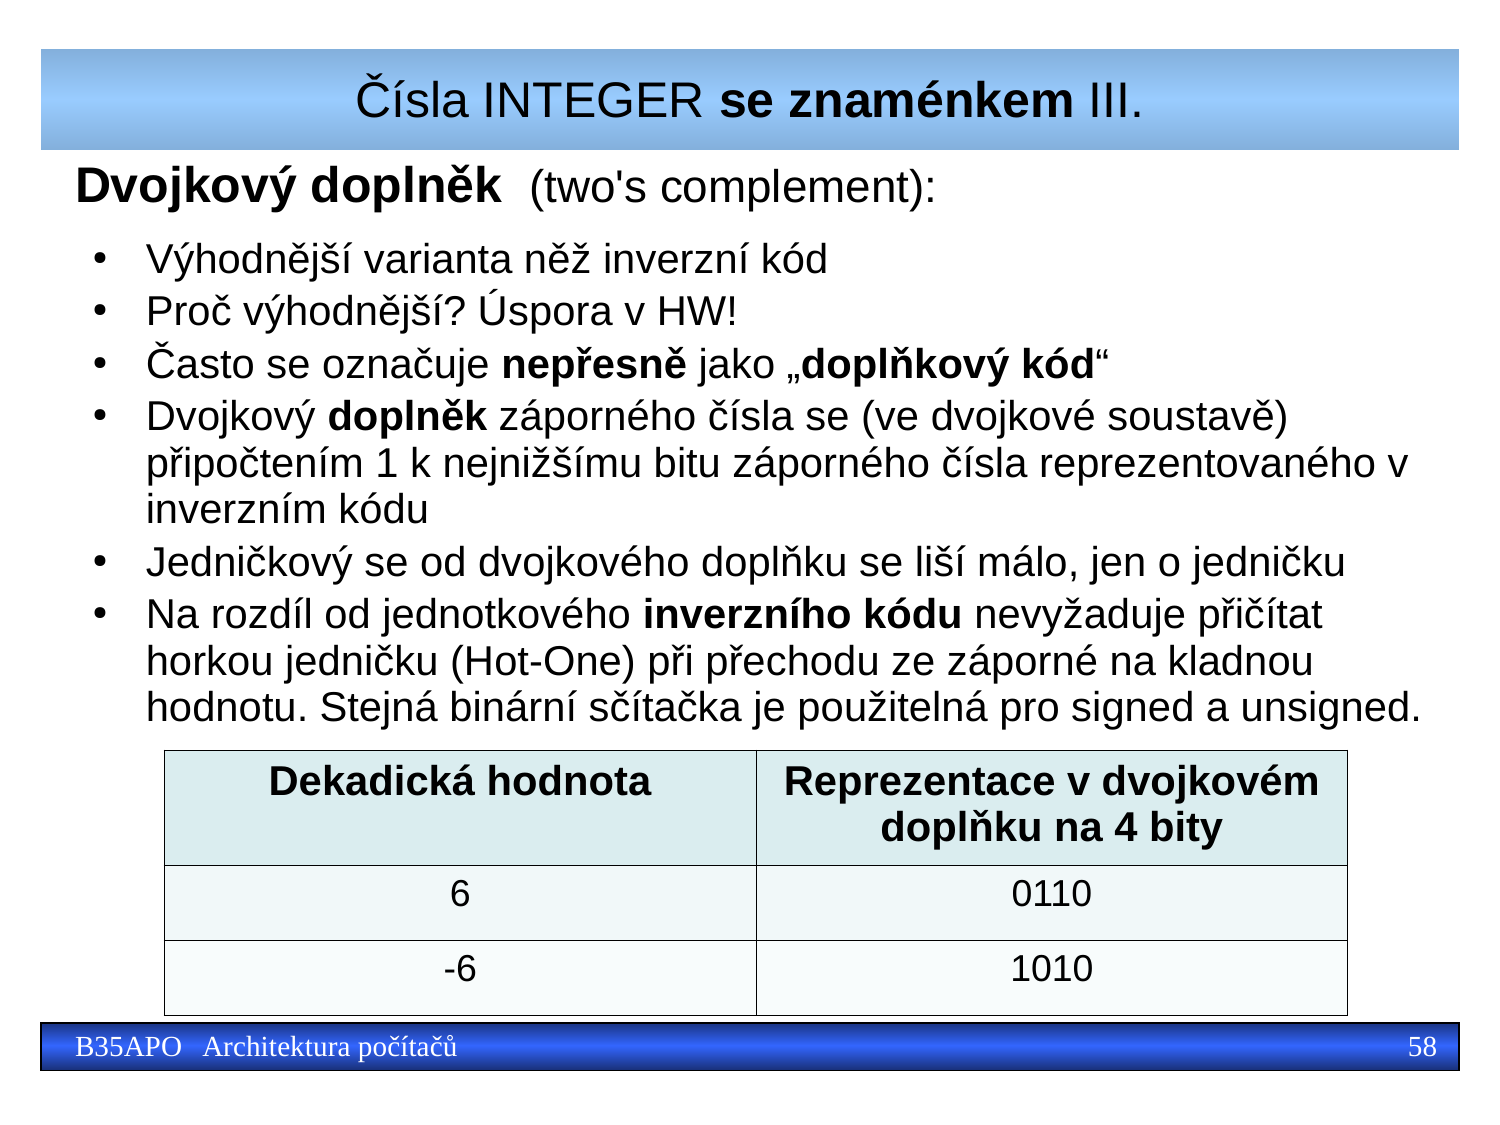

# Čísla INTEGER se znaménkem III.
Dvojkový doplněk (two's complement):
Výhodnější varianta něž inverzní kód
Proč výhodnější? Úspora v HW!
Často se označuje nepřesně jako „doplňkový kód“
Dvojkový doplněk záporného čísla se (ve dvojkové soustavě) připočtením 1 k nejnižšímu bitu záporného čísla reprezentovaného v inverzním kódu
Jedničkový se od dvojkového doplňku se liší málo, jen o jedničku
Na rozdíl od jednotkového inverzního kódu nevyžaduje přičítat horkou jedničku (Hot-One) při přechodu ze záporné na kladnou hodnotu. Stejná binární sčítačka je použitelná pro signed a unsigned.
| Dekadická hodnota | Reprezentace v dvojkovém doplňku na 4 bity |
| --- | --- |
| 6 | 0110 |
| -6 | 1010 |
B35APO Architektura počítačů
58